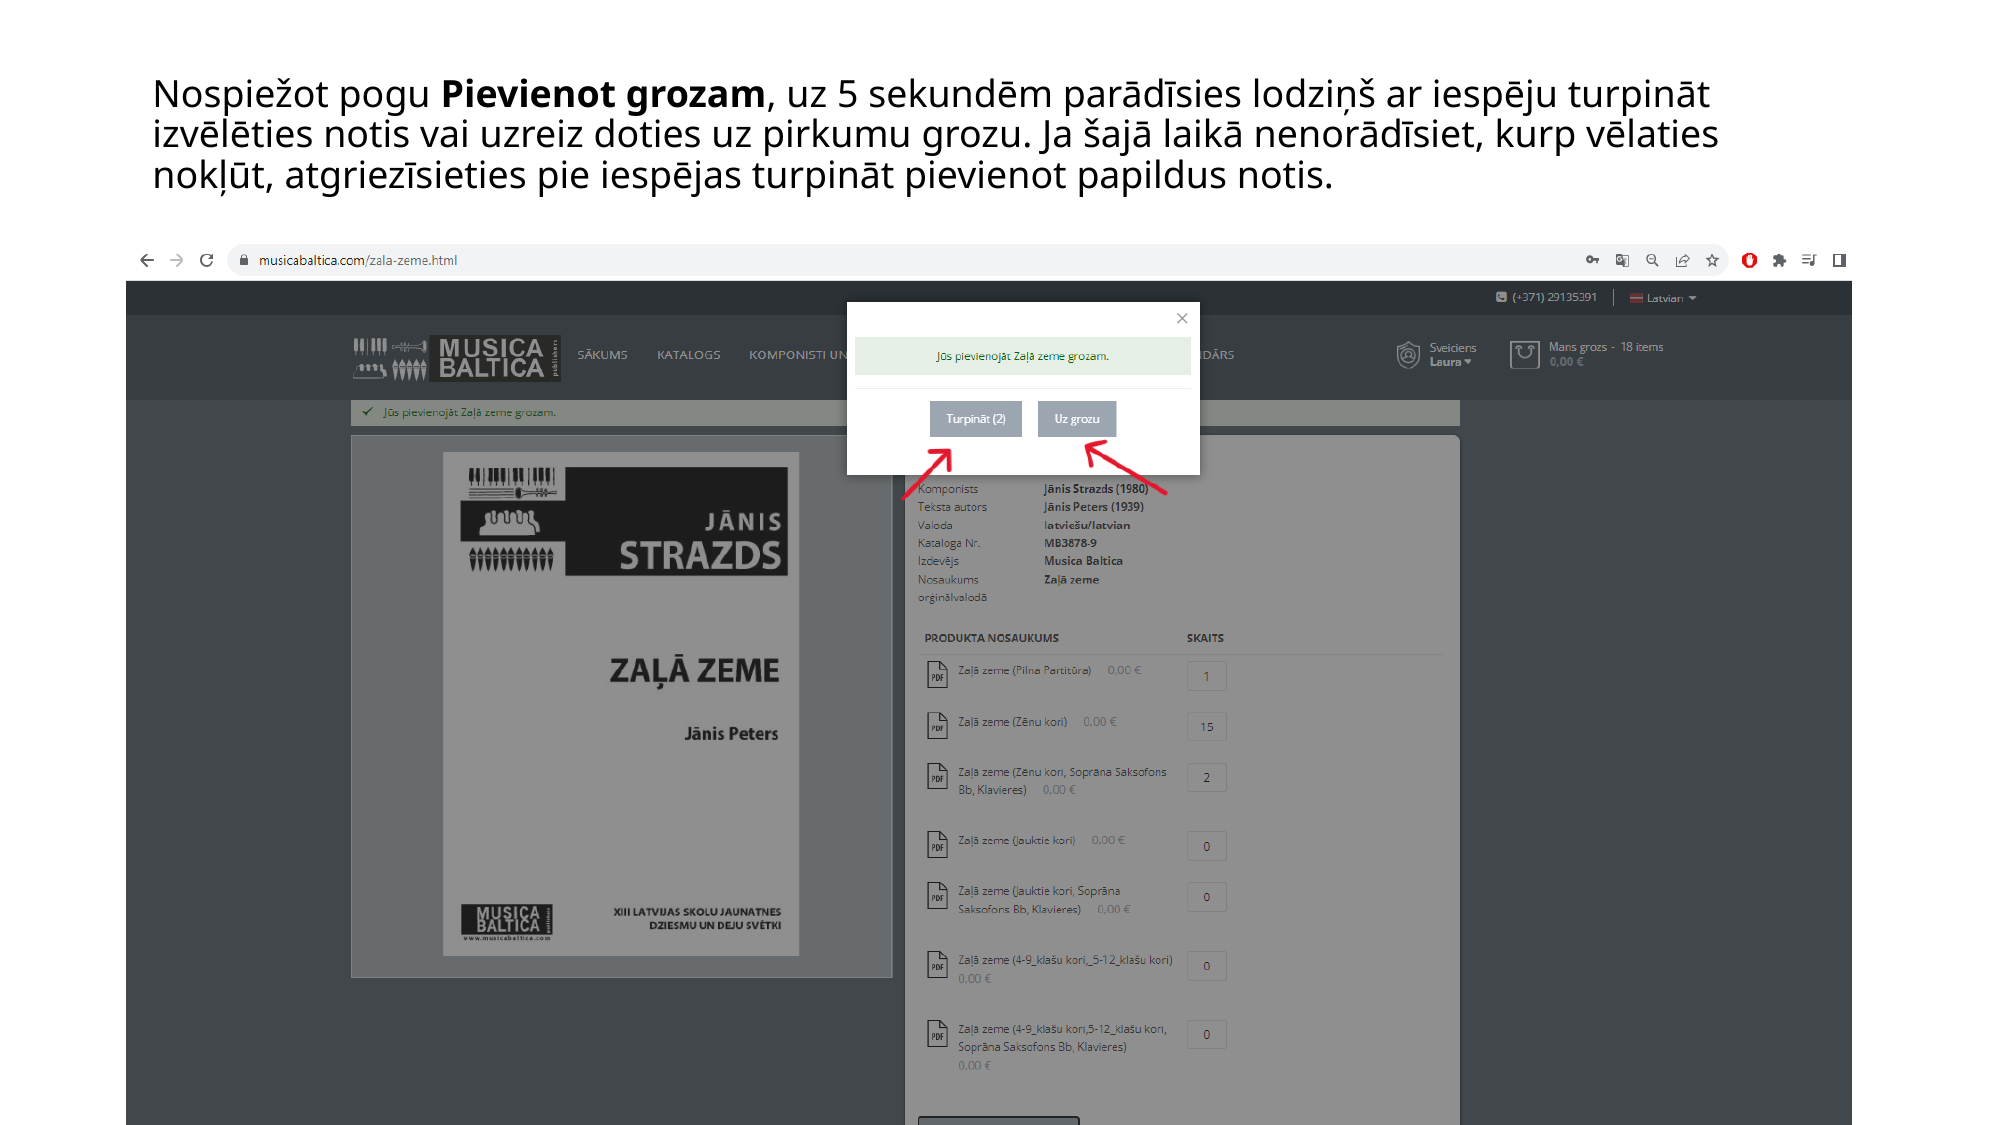

# Nospiežot pogu Pievienot grozam, uz 5 sekundēm parādīsies lodziņš ar iespēju turpināt izvēlēties notis vai uzreiz doties uz pirkumu grozu. Ja šajā laikā nenorādīsiet, kurp vēlaties nokļūt, atgriezīsieties pie iespējas turpināt pievienot papildus notis.